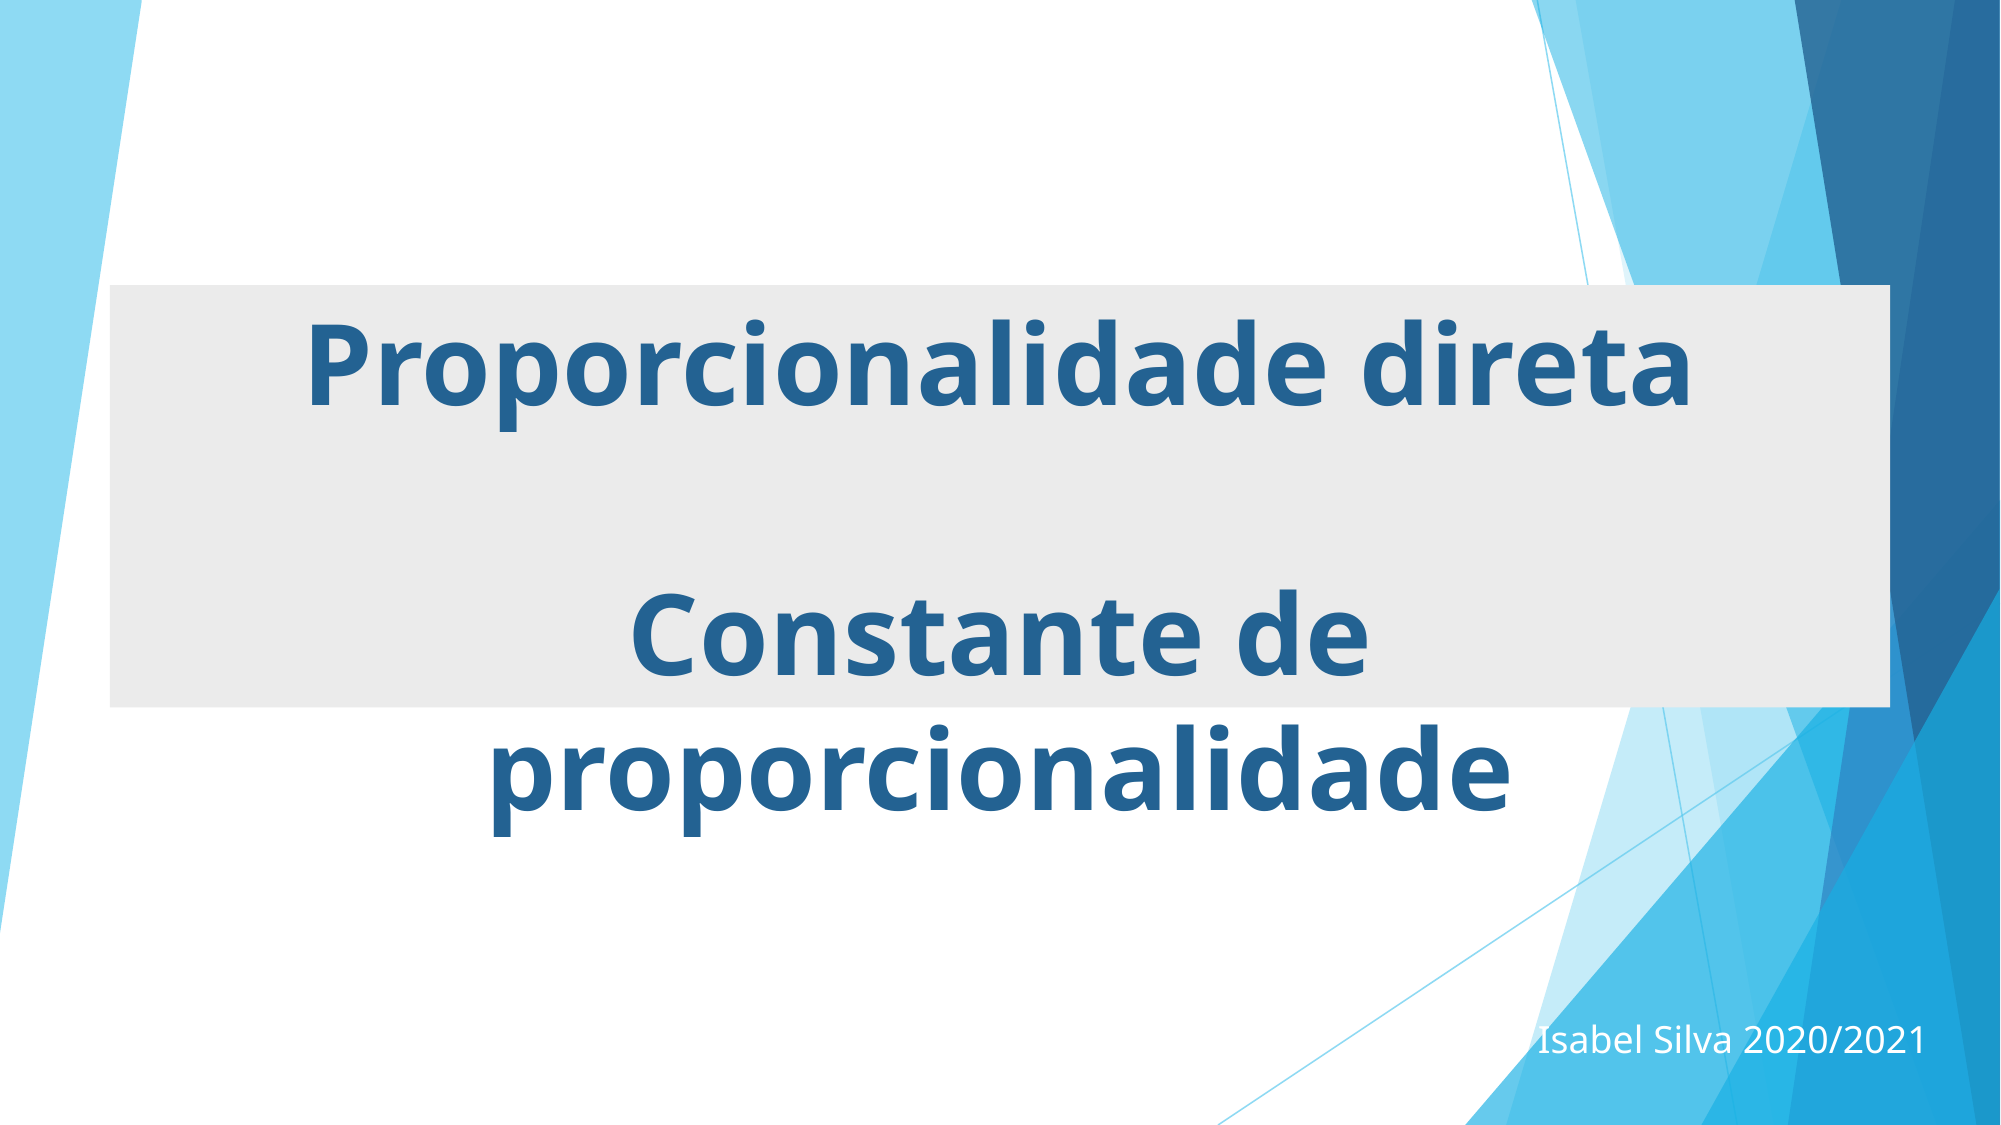

# Proporcionalidade direta Constante de proporcionalidade
Agrupamento de Escolas do Forte da Casa			 Prof. Isabel Silva 2020/2021